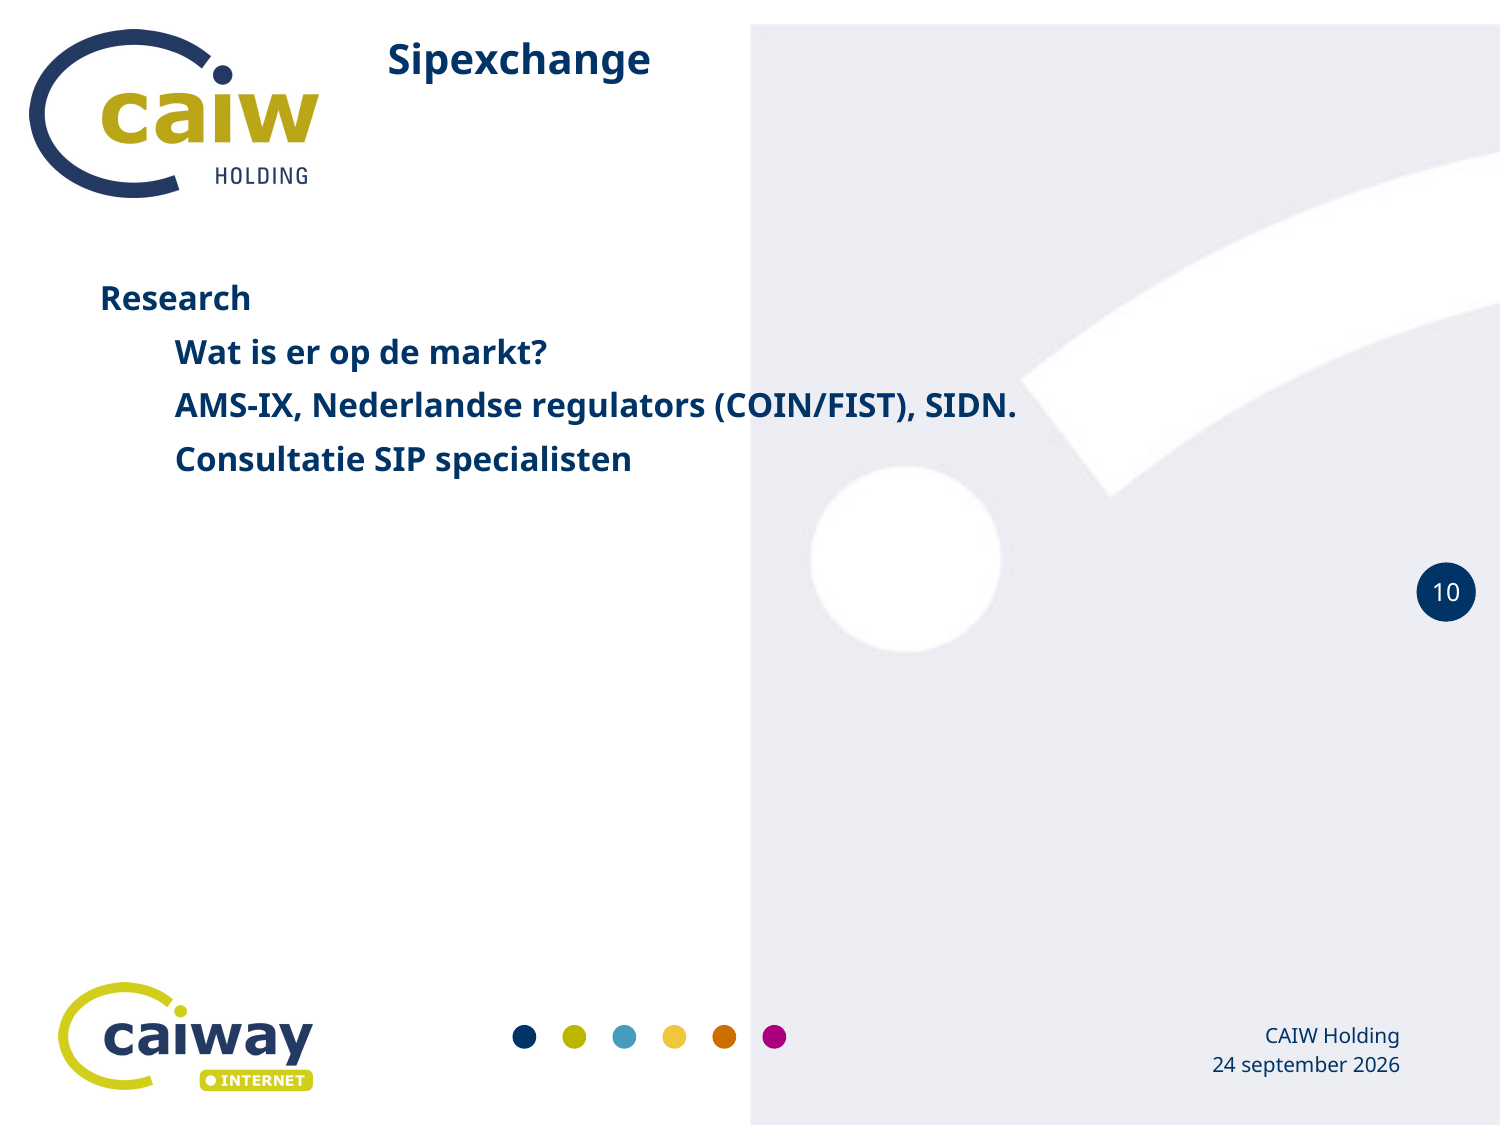

# Sipexchange
Research
Wat is er op de markt?
AMS-IX, Nederlandse regulators (COIN/FIST), SIDN.
Consultatie SIP specialisten
10
CAIW Holding